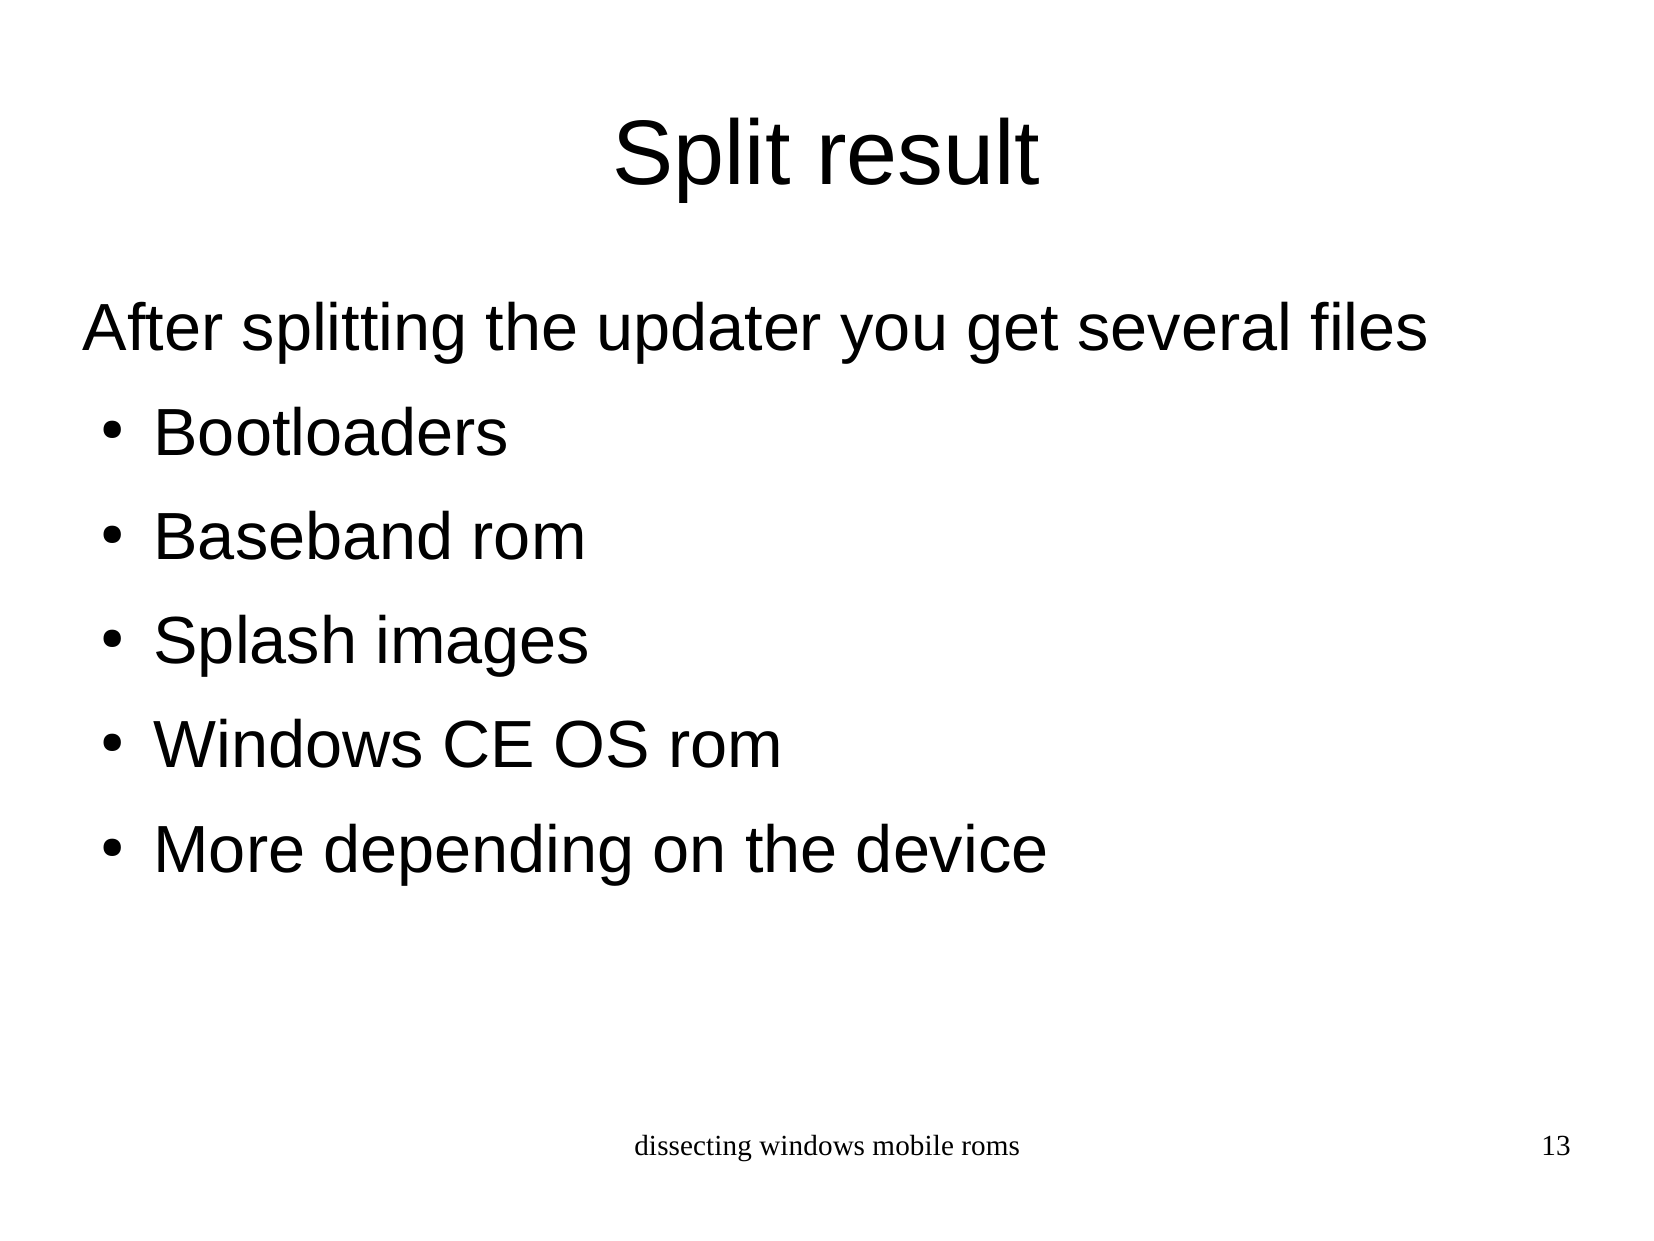

# Split result
After splitting the updater you get several files
Bootloaders
Baseband rom
Splash images
Windows CE OS rom
More depending on the device
dissecting windows mobile roms
13